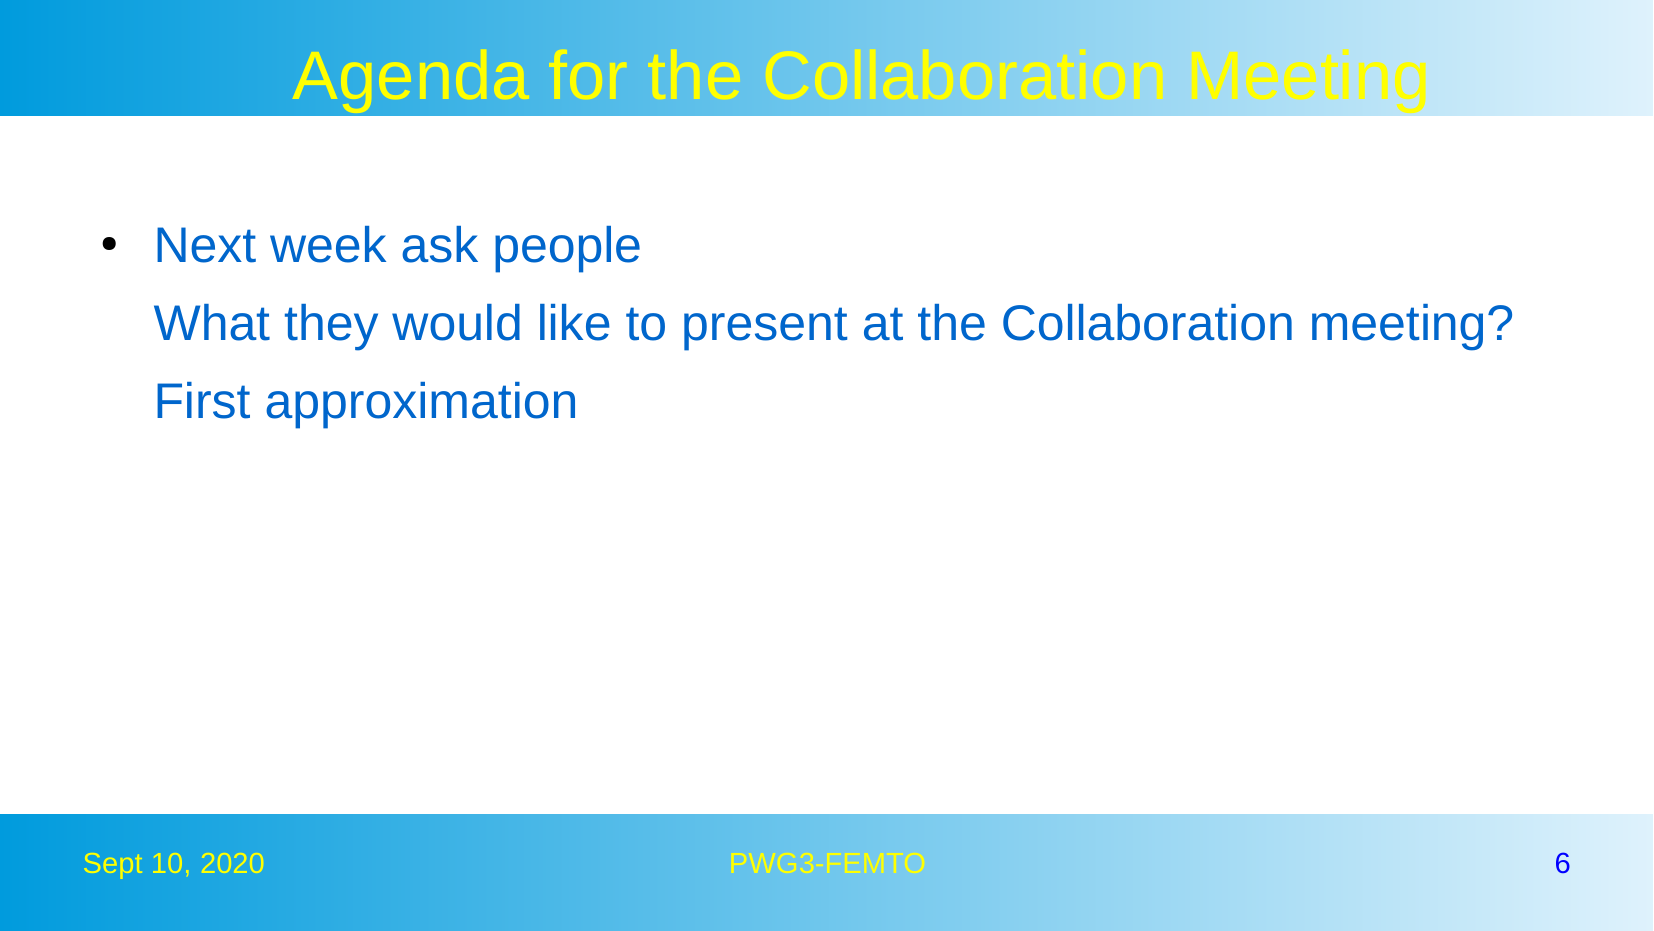

# Agenda for the Collaboration Meeting
Next week ask people
What they would like to present at the Collaboration meeting?
First approximation
Sept 10, 2020
PWG3-FEMTO
6